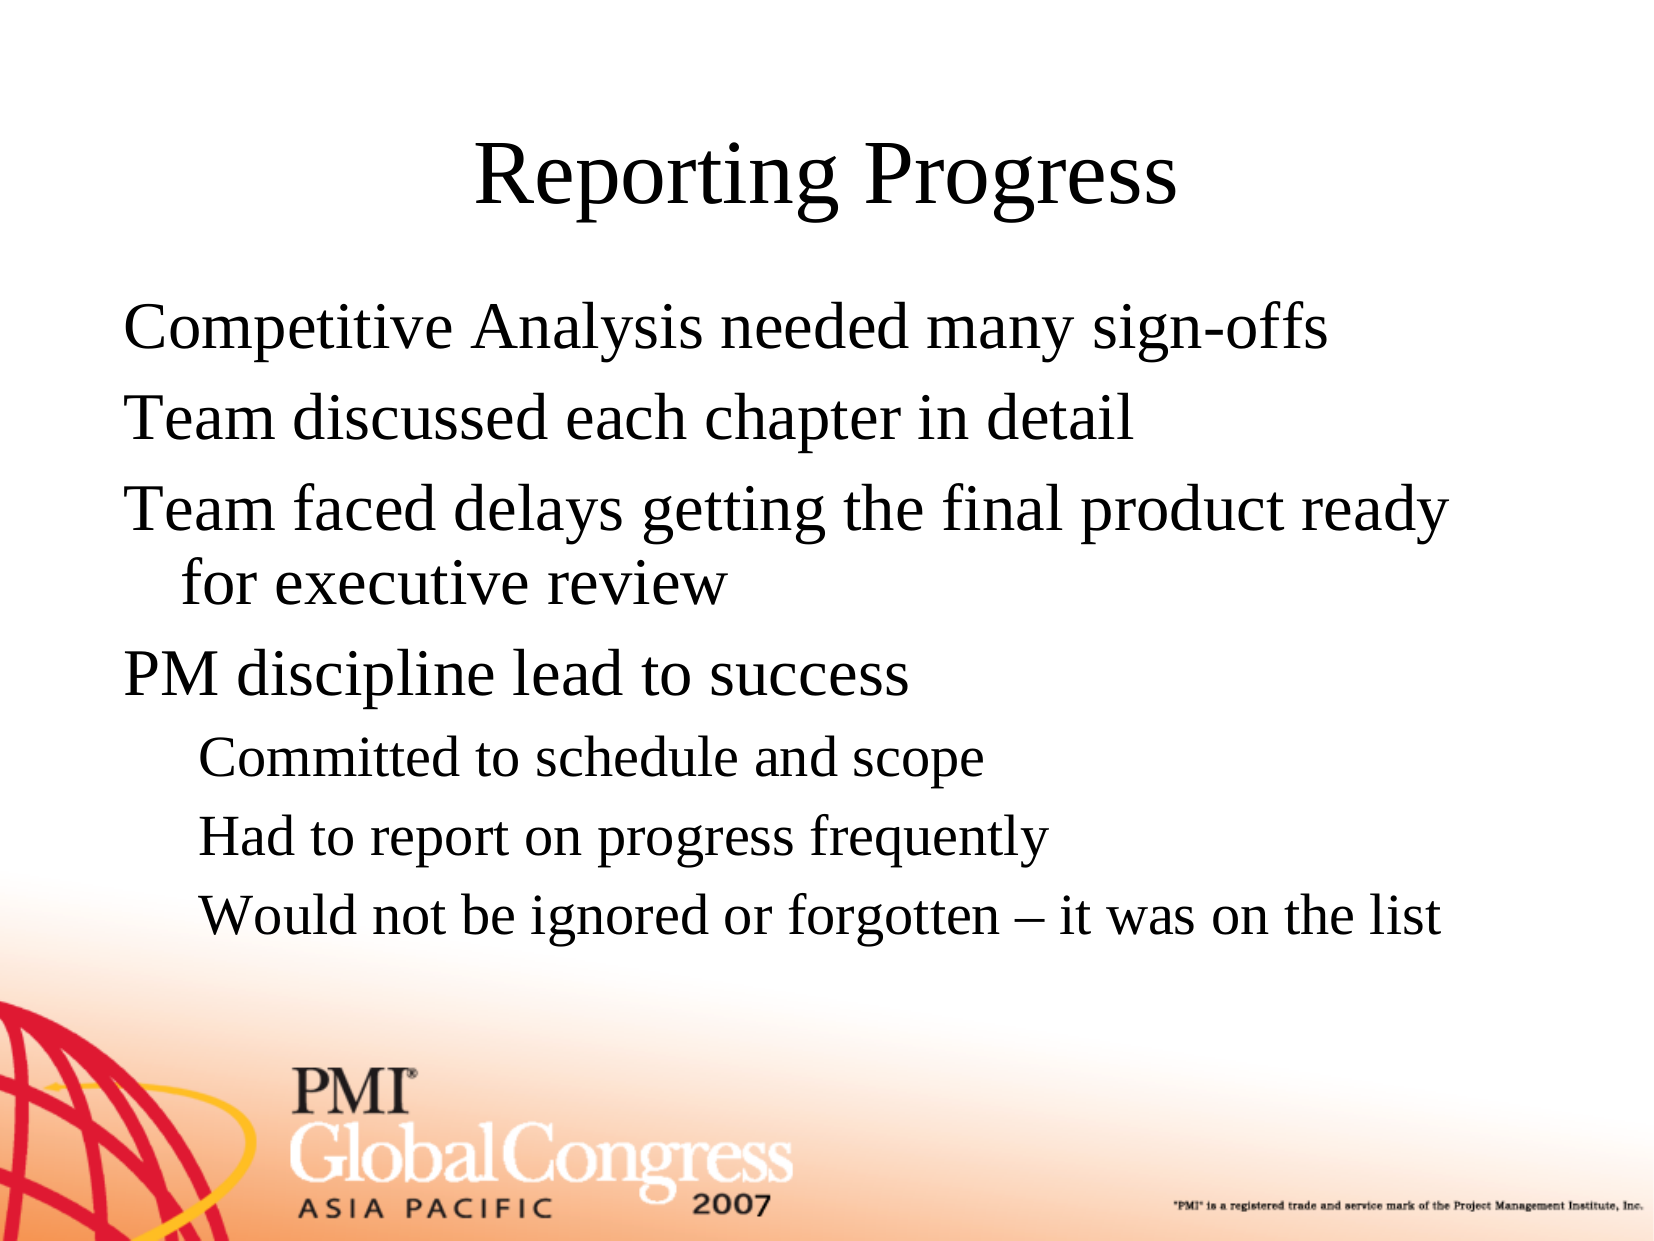

# Reporting Progress
Competitive Analysis needed many sign-offs
Team discussed each chapter in detail
Team faced delays getting the final product ready for executive review
PM discipline lead to success
Committed to schedule and scope
Had to report on progress frequently
Would not be ignored or forgotten – it was on the list